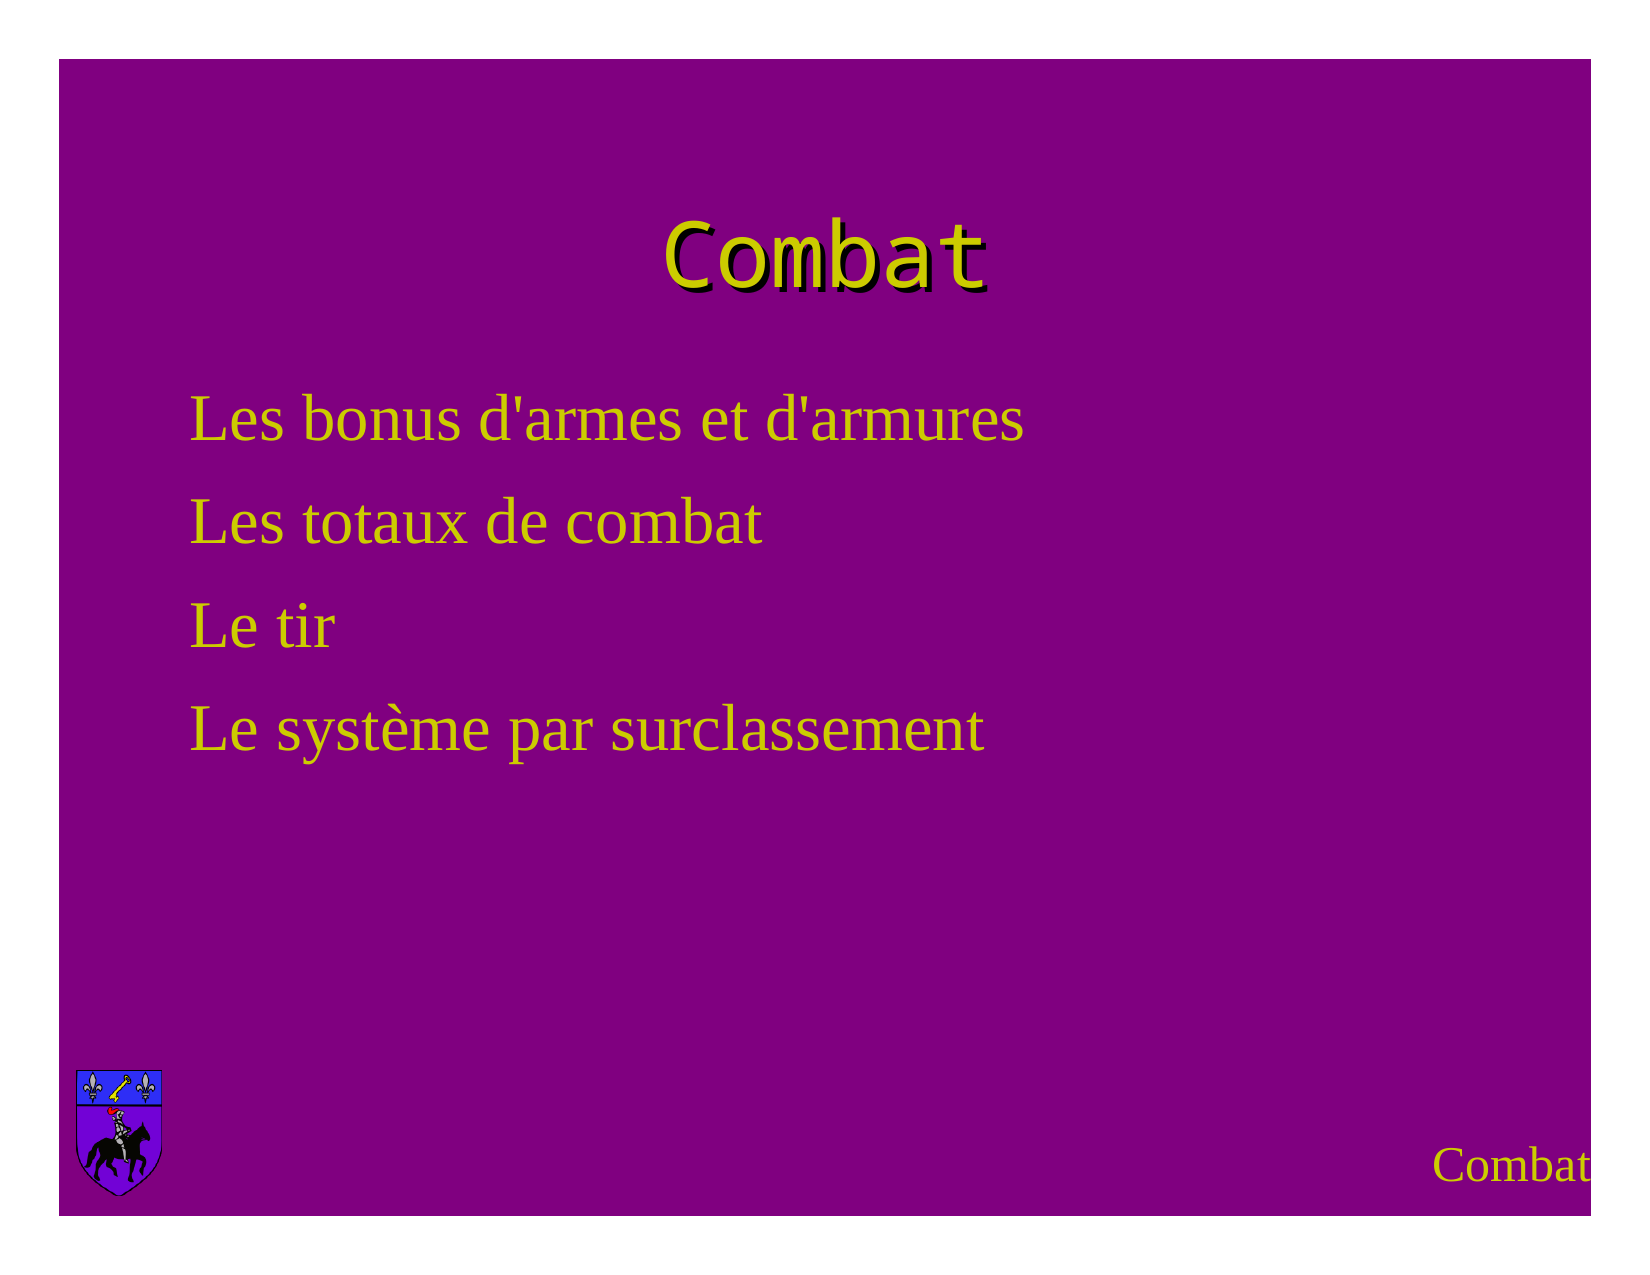

# Combat
Les bonus d'armes et d'armures
Les totaux de combat
Le tir
Le système par surclassement
Combat